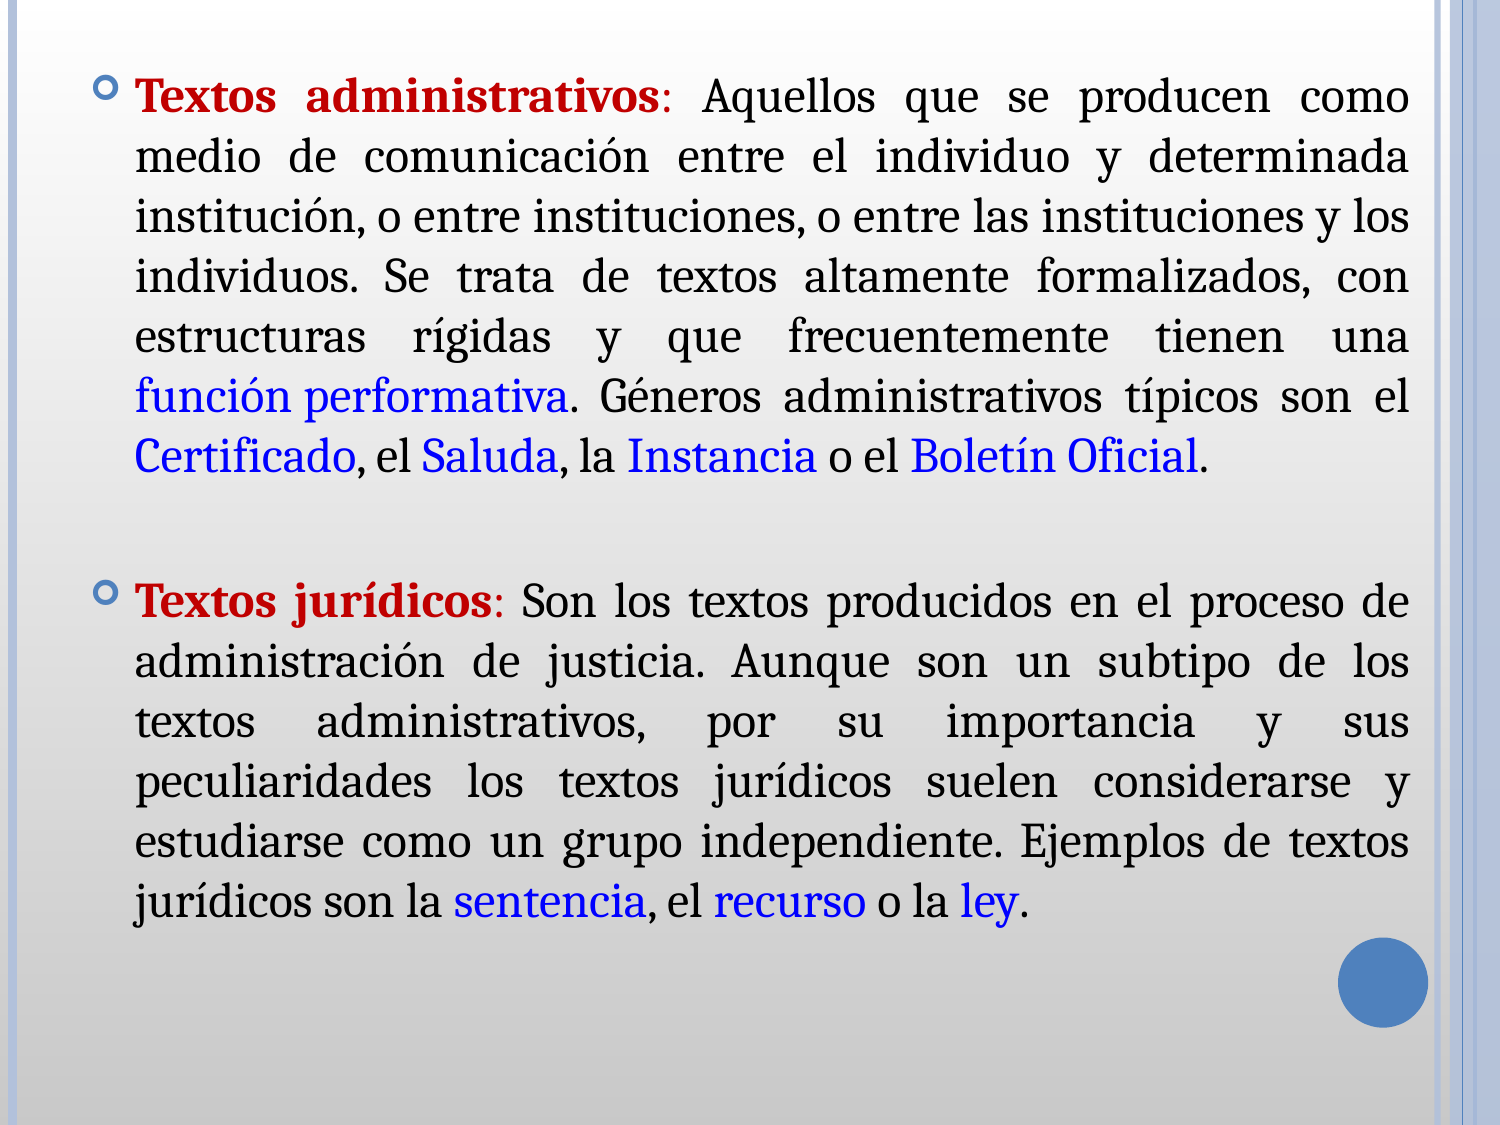

# Textos administrativos: Aquellos que se producen como medio de comunicación entre el individuo y determinada institución, o entre instituciones, o entre las instituciones y los individuos. Se trata de textos altamente formalizados, con estructuras rígidas y que frecuentemente tienen una función performativa. Géneros administrativos típicos son el Certificado, el Saluda, la Instancia o el Boletín Oficial.
Textos jurídicos: Son los textos producidos en el proceso de administración de justicia. Aunque son un subtipo de los textos administrativos, por su importancia y sus peculiaridades los textos jurídicos suelen considerarse y estudiarse como un grupo independiente. Ejemplos de textos jurídicos son la sentencia, el recurso o la ley.